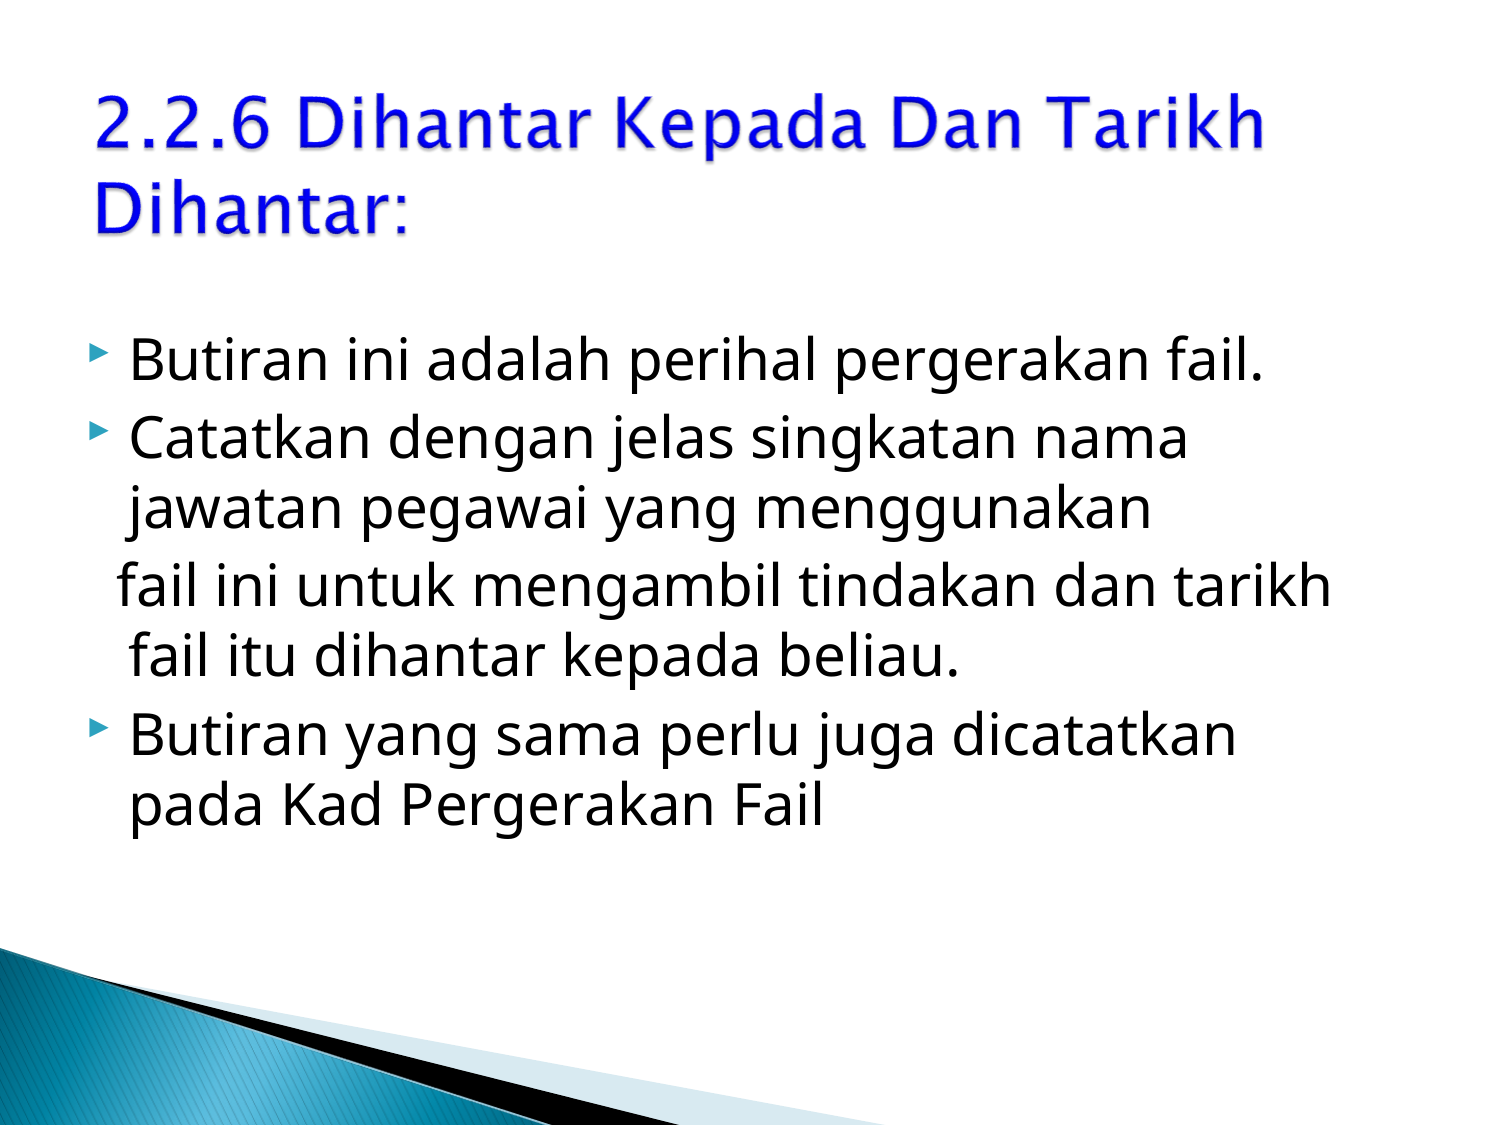

# Butiran ini adalah perihal pergerakan fail.
Catatkan dengan jelas singkatan nama jawatan pegawai yang menggunakan
 fail ini untuk mengambil tindakan dan tarikh fail itu dihantar kepada beliau.
Butiran yang sama perlu juga dicatatkan pada Kad Pergerakan Fail